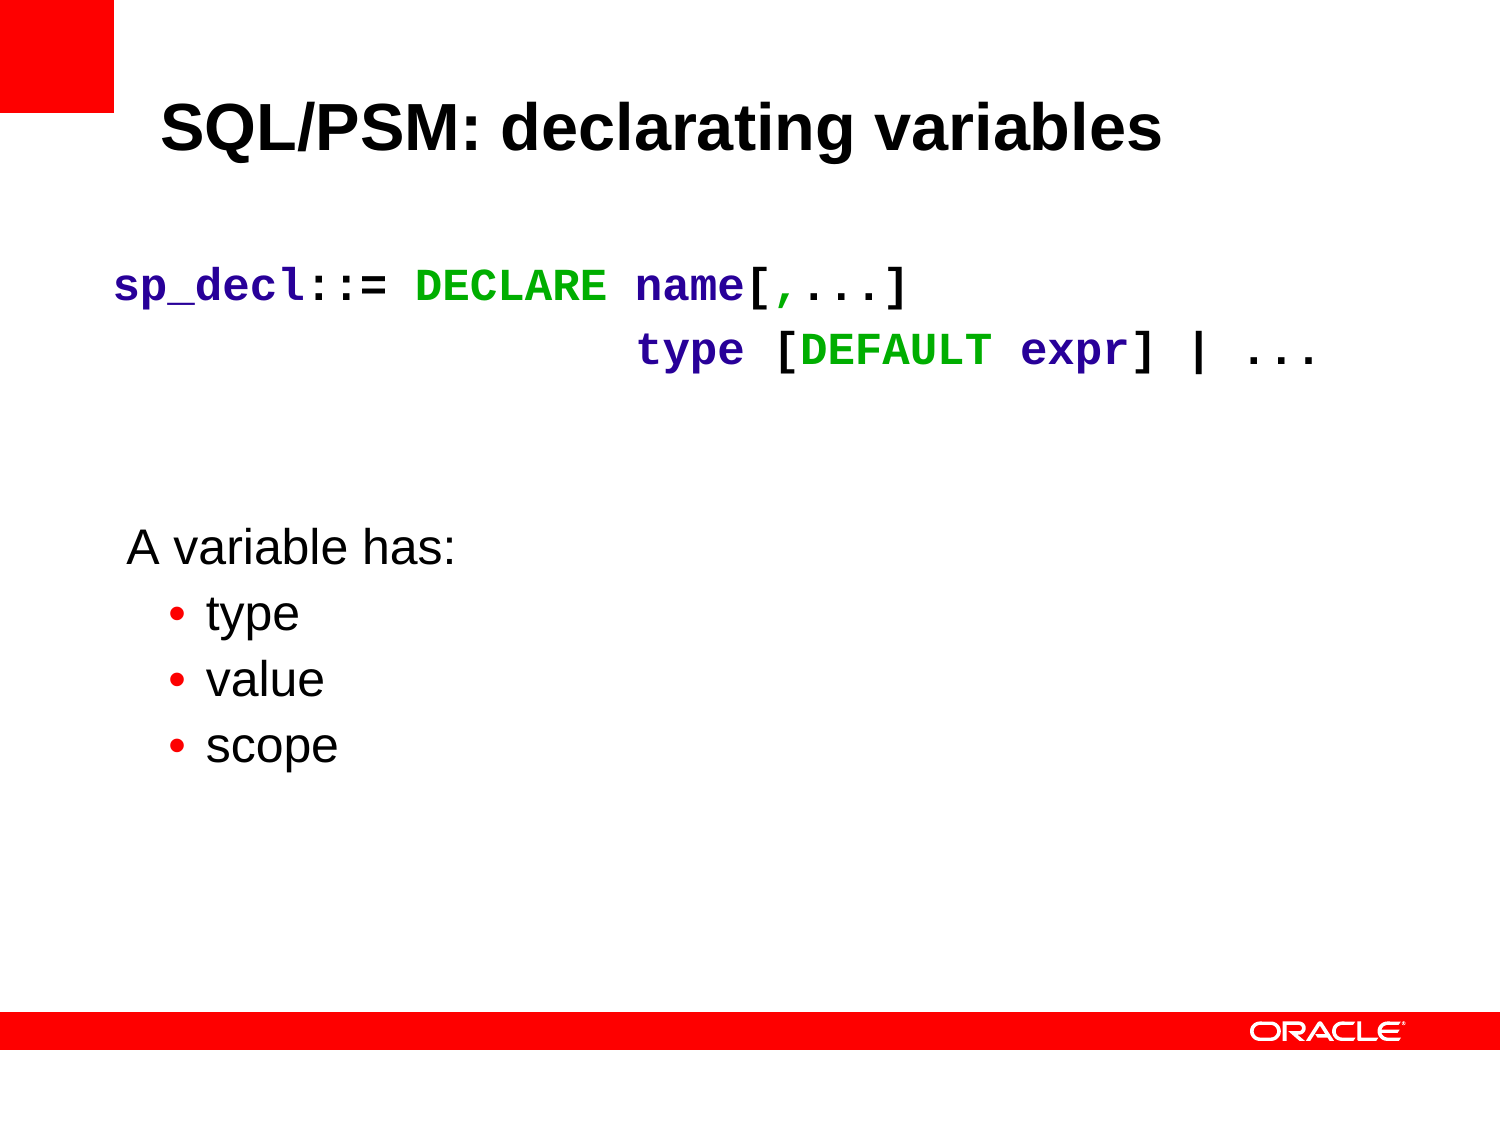

# SQL/PSM: declarating variables
sp_decl::= DECLARE name[,...]
 type [DEFAULT expr] | ...
 A variable has:
type
value
scope